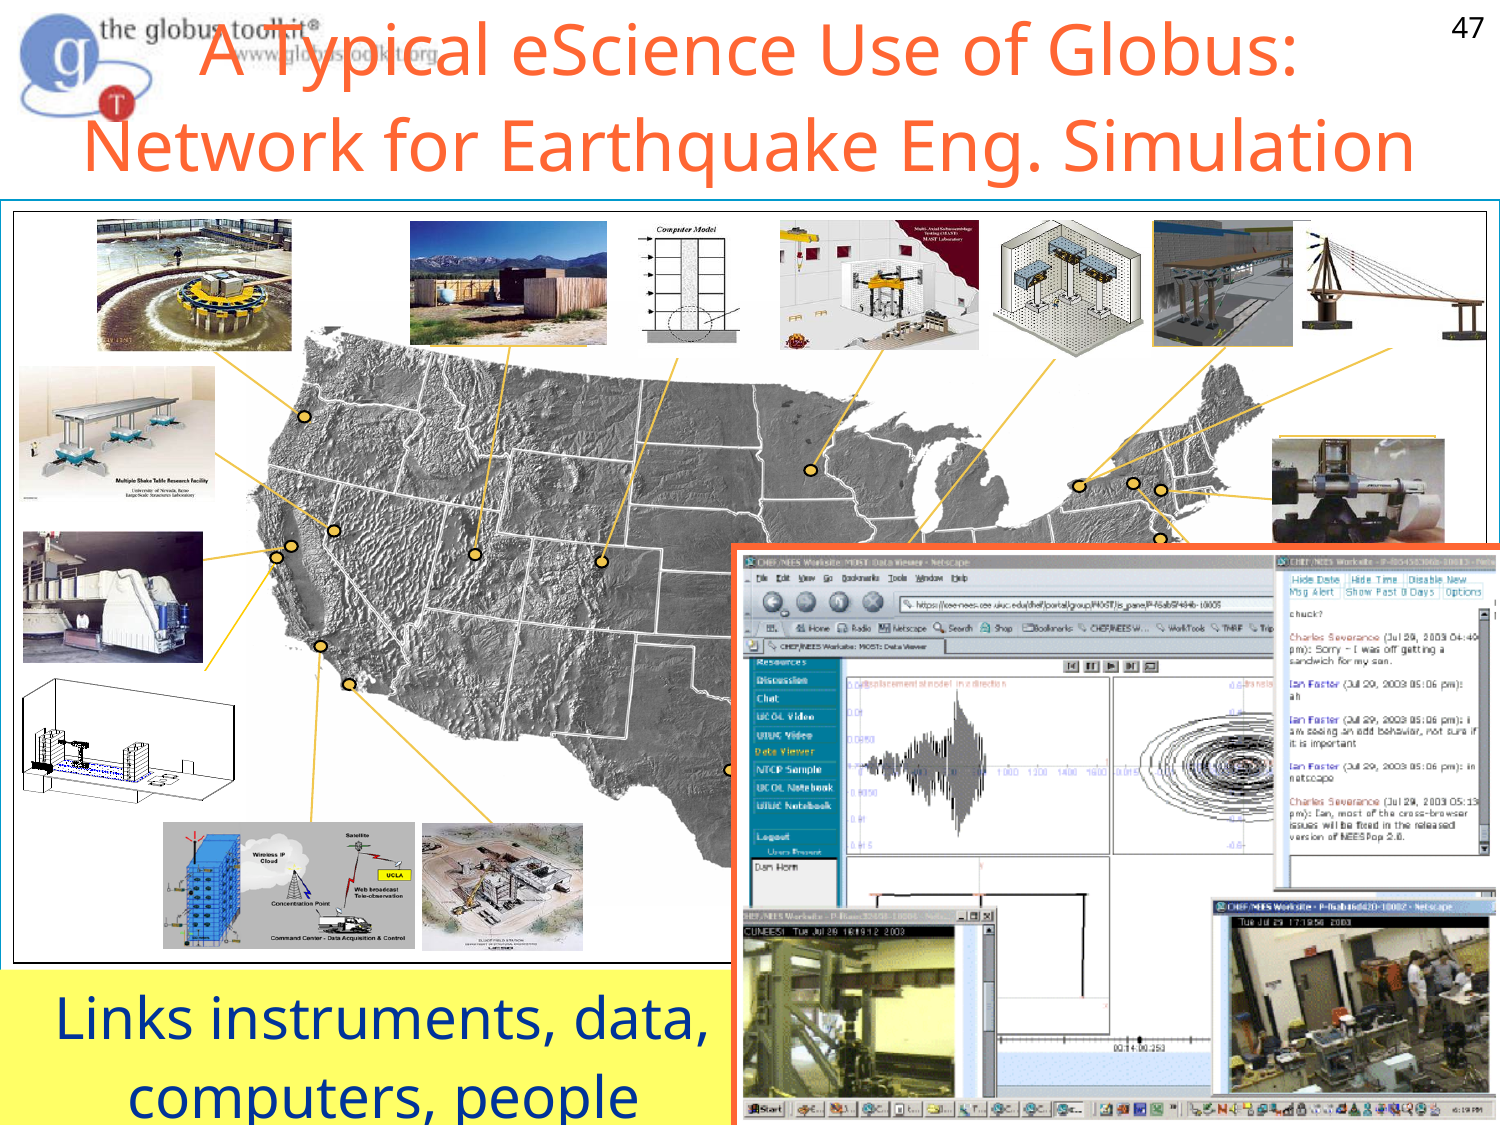

# A Typical eScience Use of Globus: Network for Earthquake Eng. Simulation
47
 Links instruments, data,
computers, people